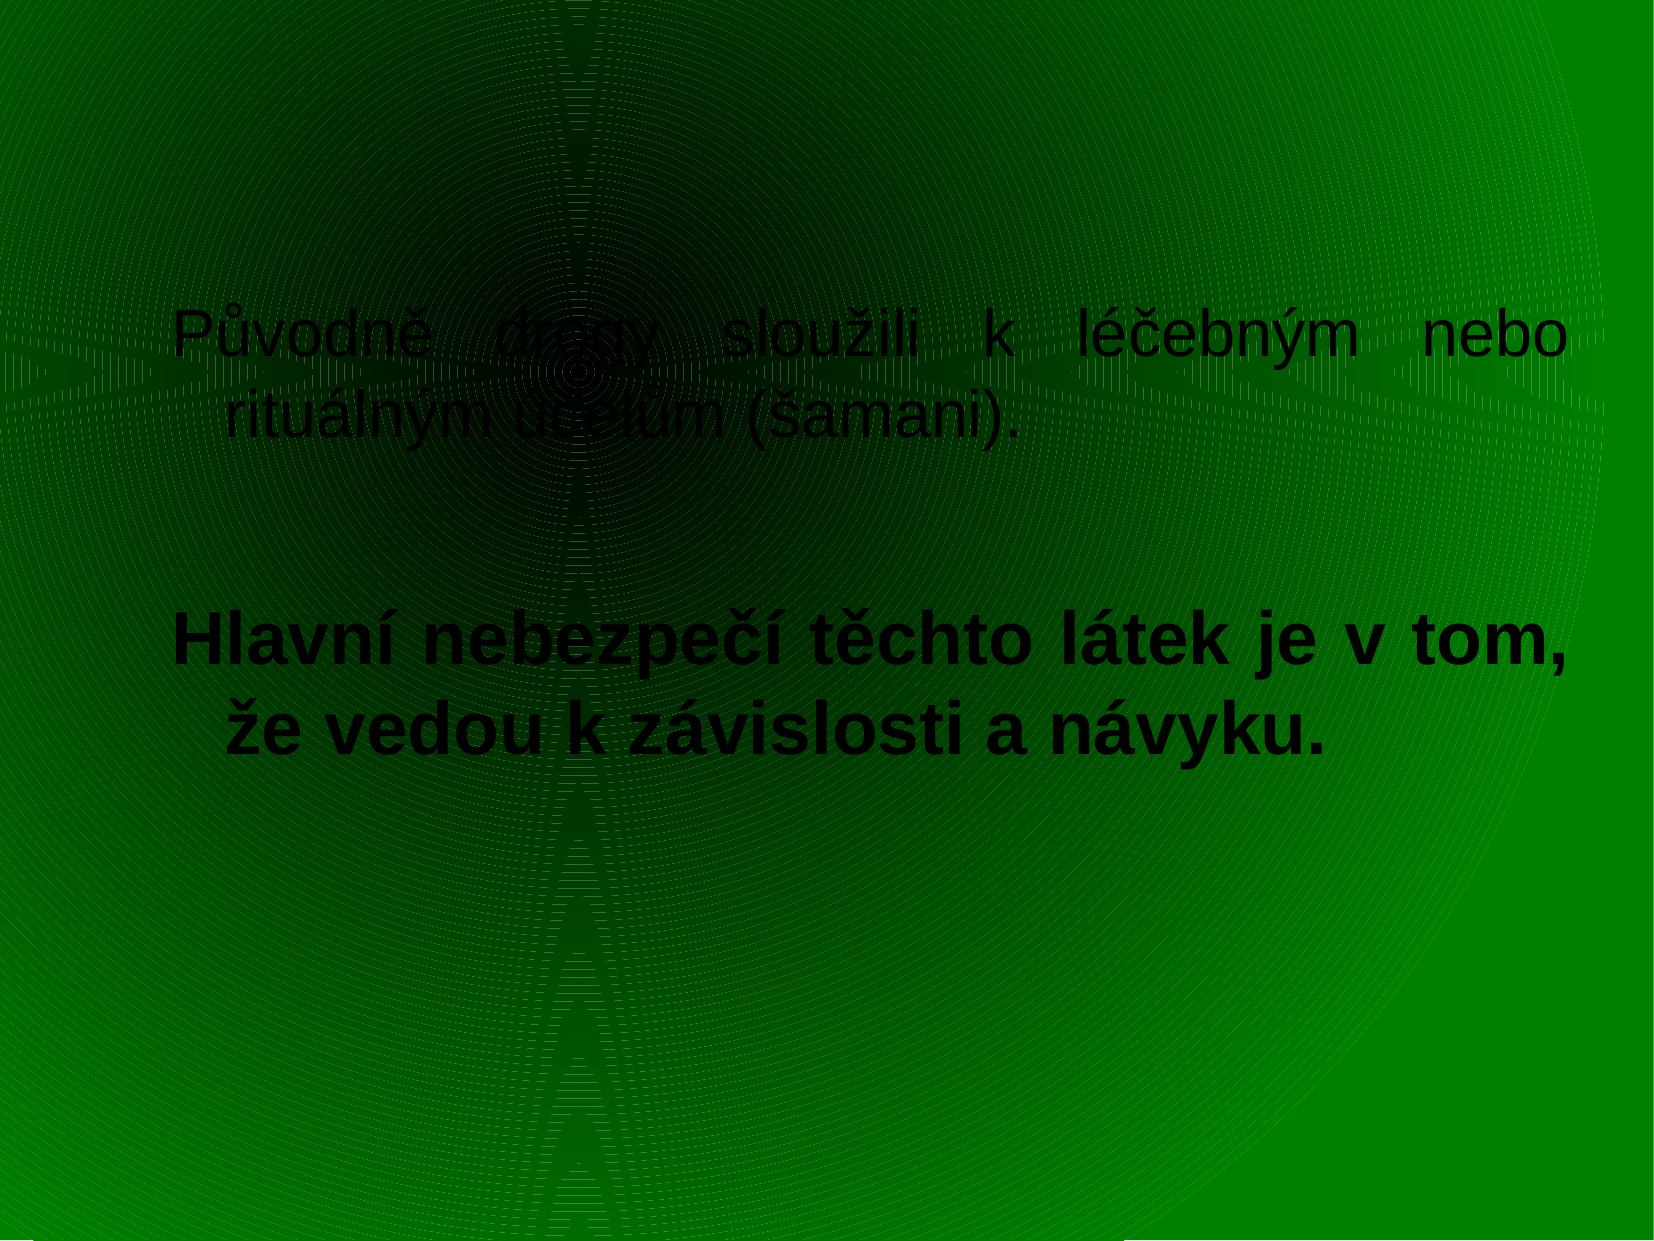

# Původně drogy sloužili k léčebným nebo rituálným účelům (šamani).
Hlavní nebezpečí těchto látek je v tom, že vedou k závislosti a návyku.